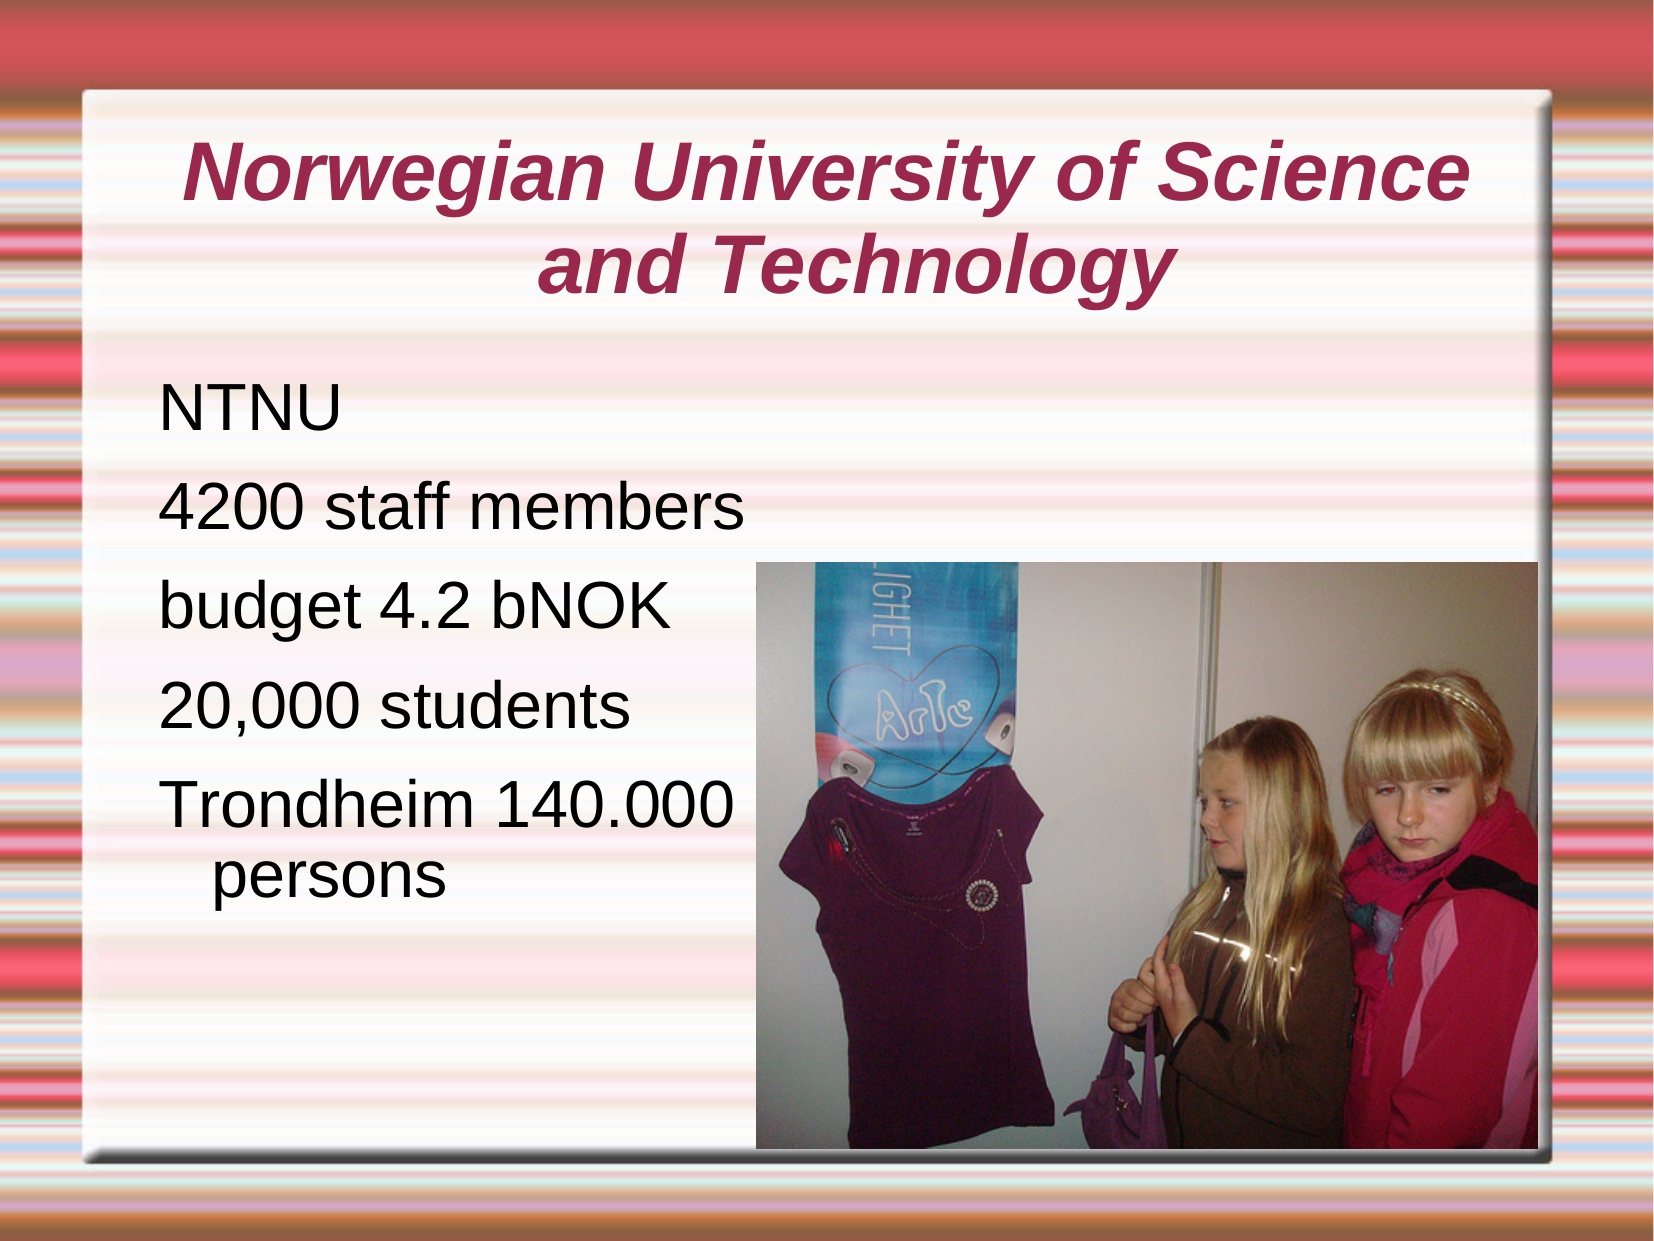

# Norwegian University of Science and Technology
NTNU
4200 staff members
budget 4.2 bNOK
20,000 students
Trondheim 140.000 persons‏